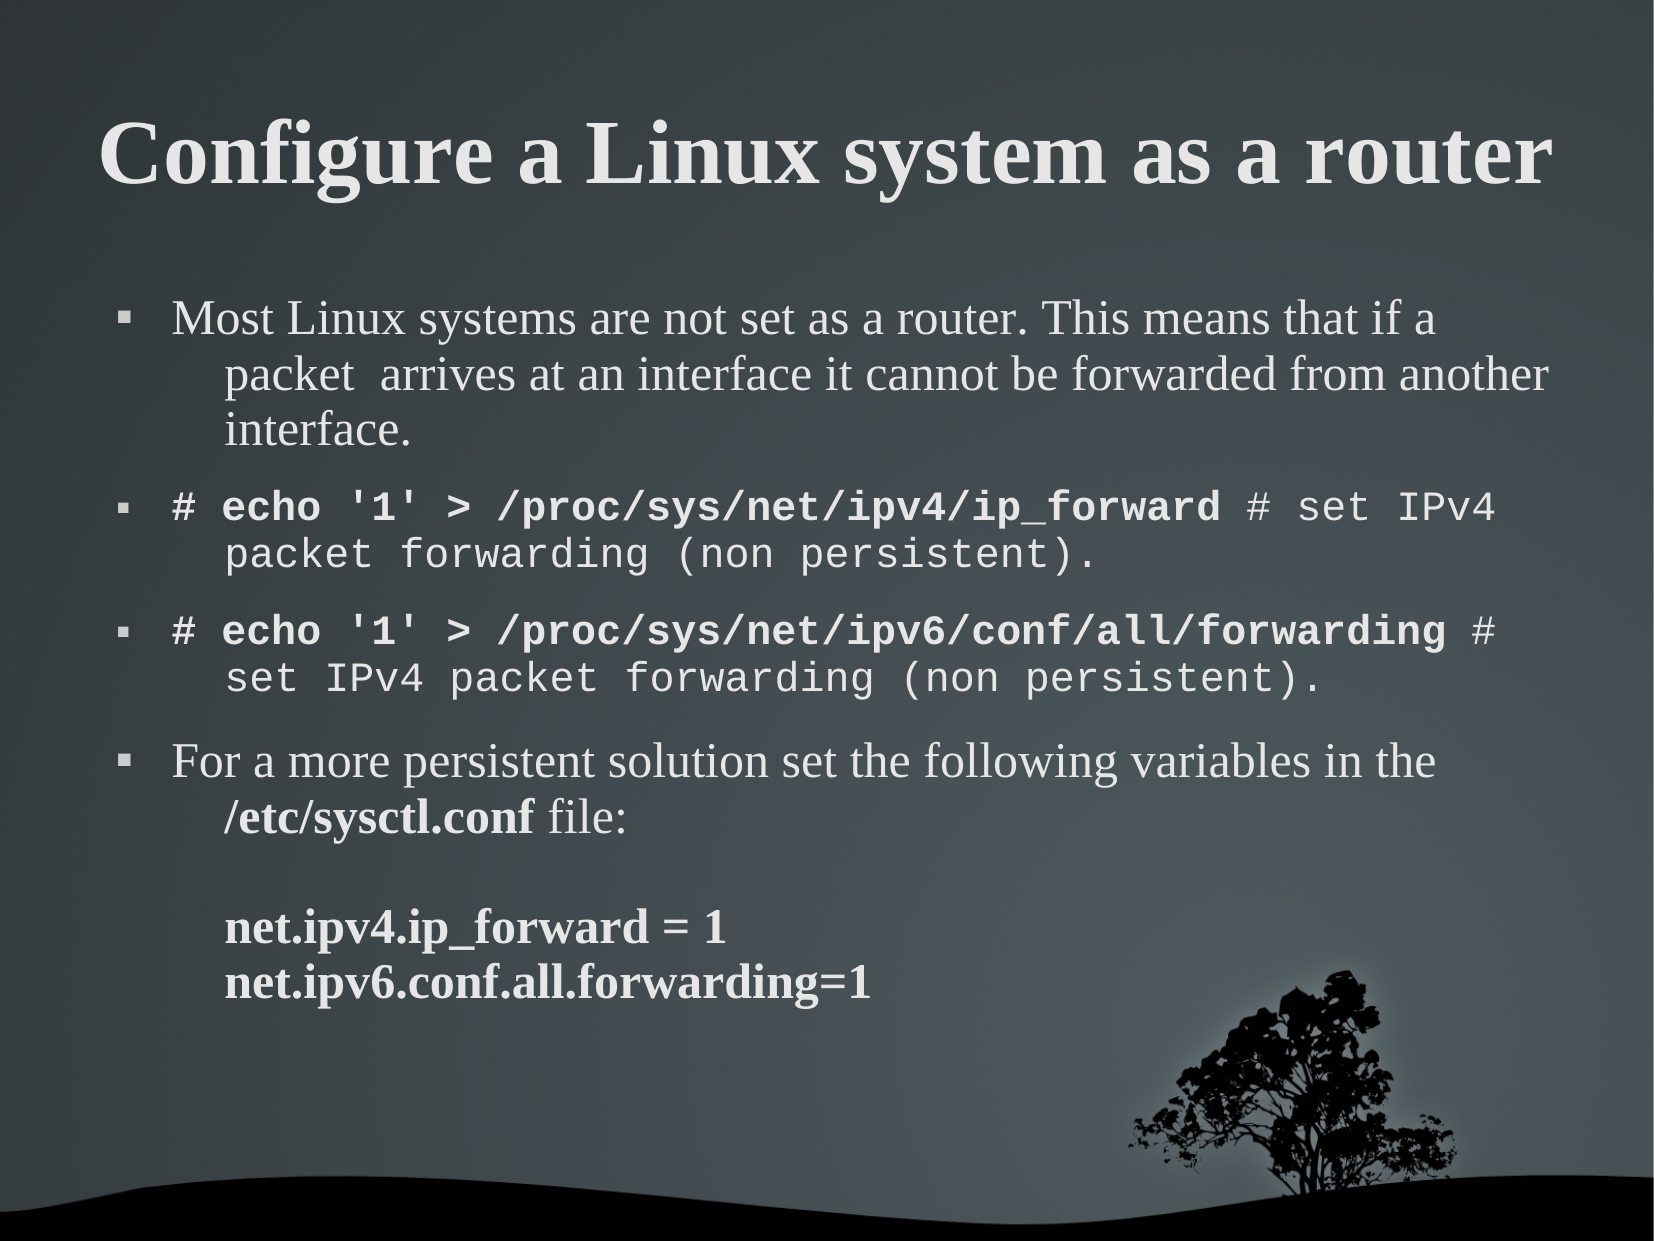

# Configure a Linux system as a router
Most Linux systems are not set as a router. This means that if a packet arrives at an interface it cannot be forwarded from another interface.
# echo '1' > /proc/sys/net/ipv4/ip_forward # set IPv4 packet forwarding (non persistent).
# echo '1' > /proc/sys/net/ipv6/conf/all/forwarding # set IPv4 packet forwarding (non persistent).
For a more persistent solution set the following variables in the /etc/sysctl.conf file:
net.ipv4.ip_forward = 1
net.ipv6.conf.all.forwarding=1